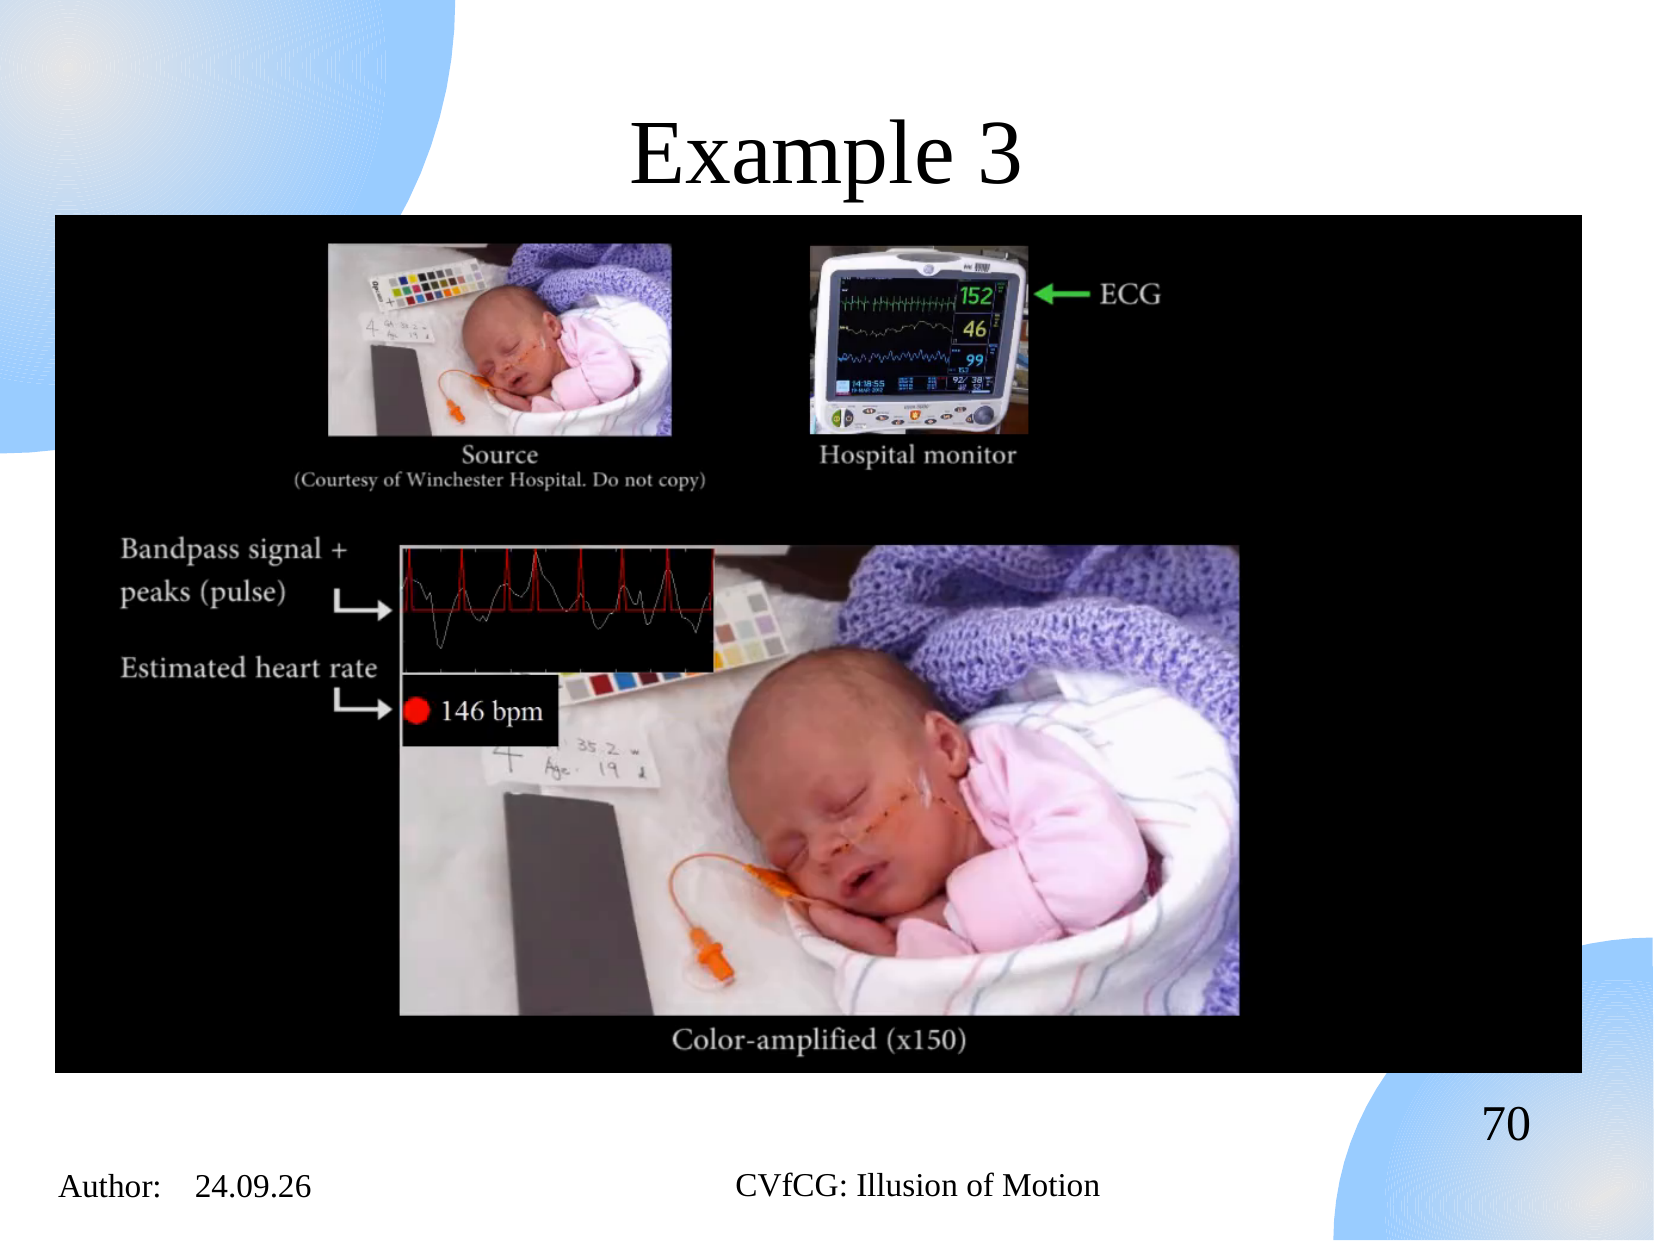

# Example 3
CVfCG: Illusion of Motion